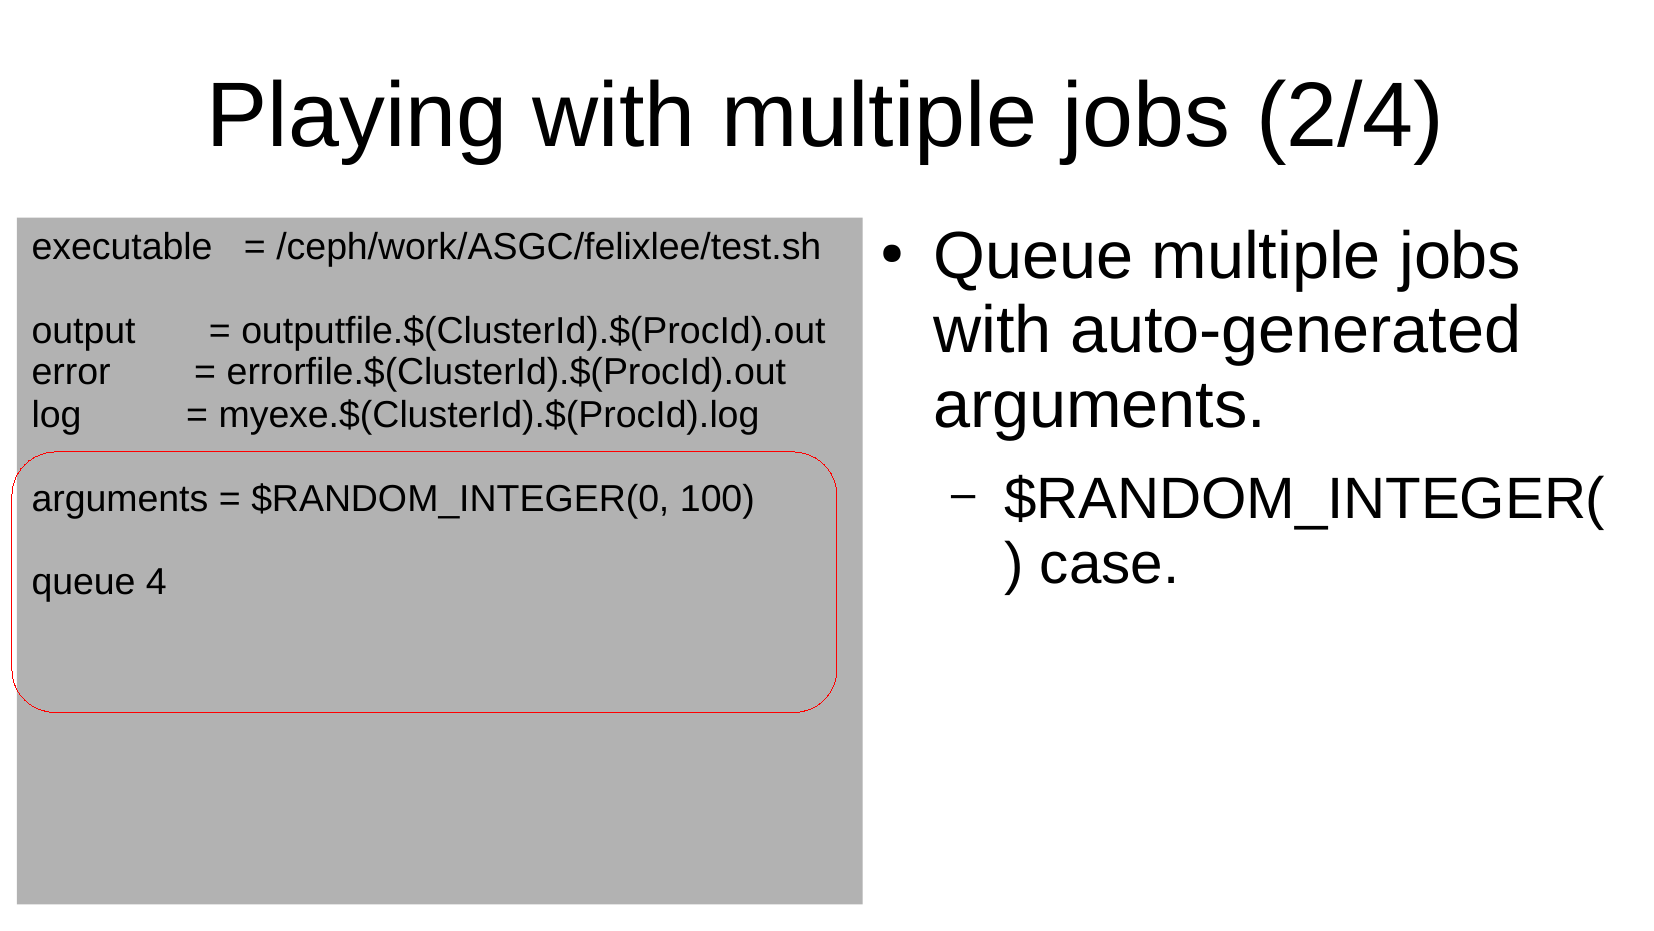

# Playing with multiple jobs (2/4)
executable = /ceph/work/ASGC/felixlee/test.sh
output = outputfile.$(ClusterId).$(ProcId).out
error = errorfile.$(ClusterId).$(ProcId).out
log = myexe.$(ClusterId).$(ProcId).log
arguments = $RANDOM_INTEGER(0, 100)
queue 4
Queue multiple jobs with auto-generated arguments.
$RANDOM_INTEGER() case.